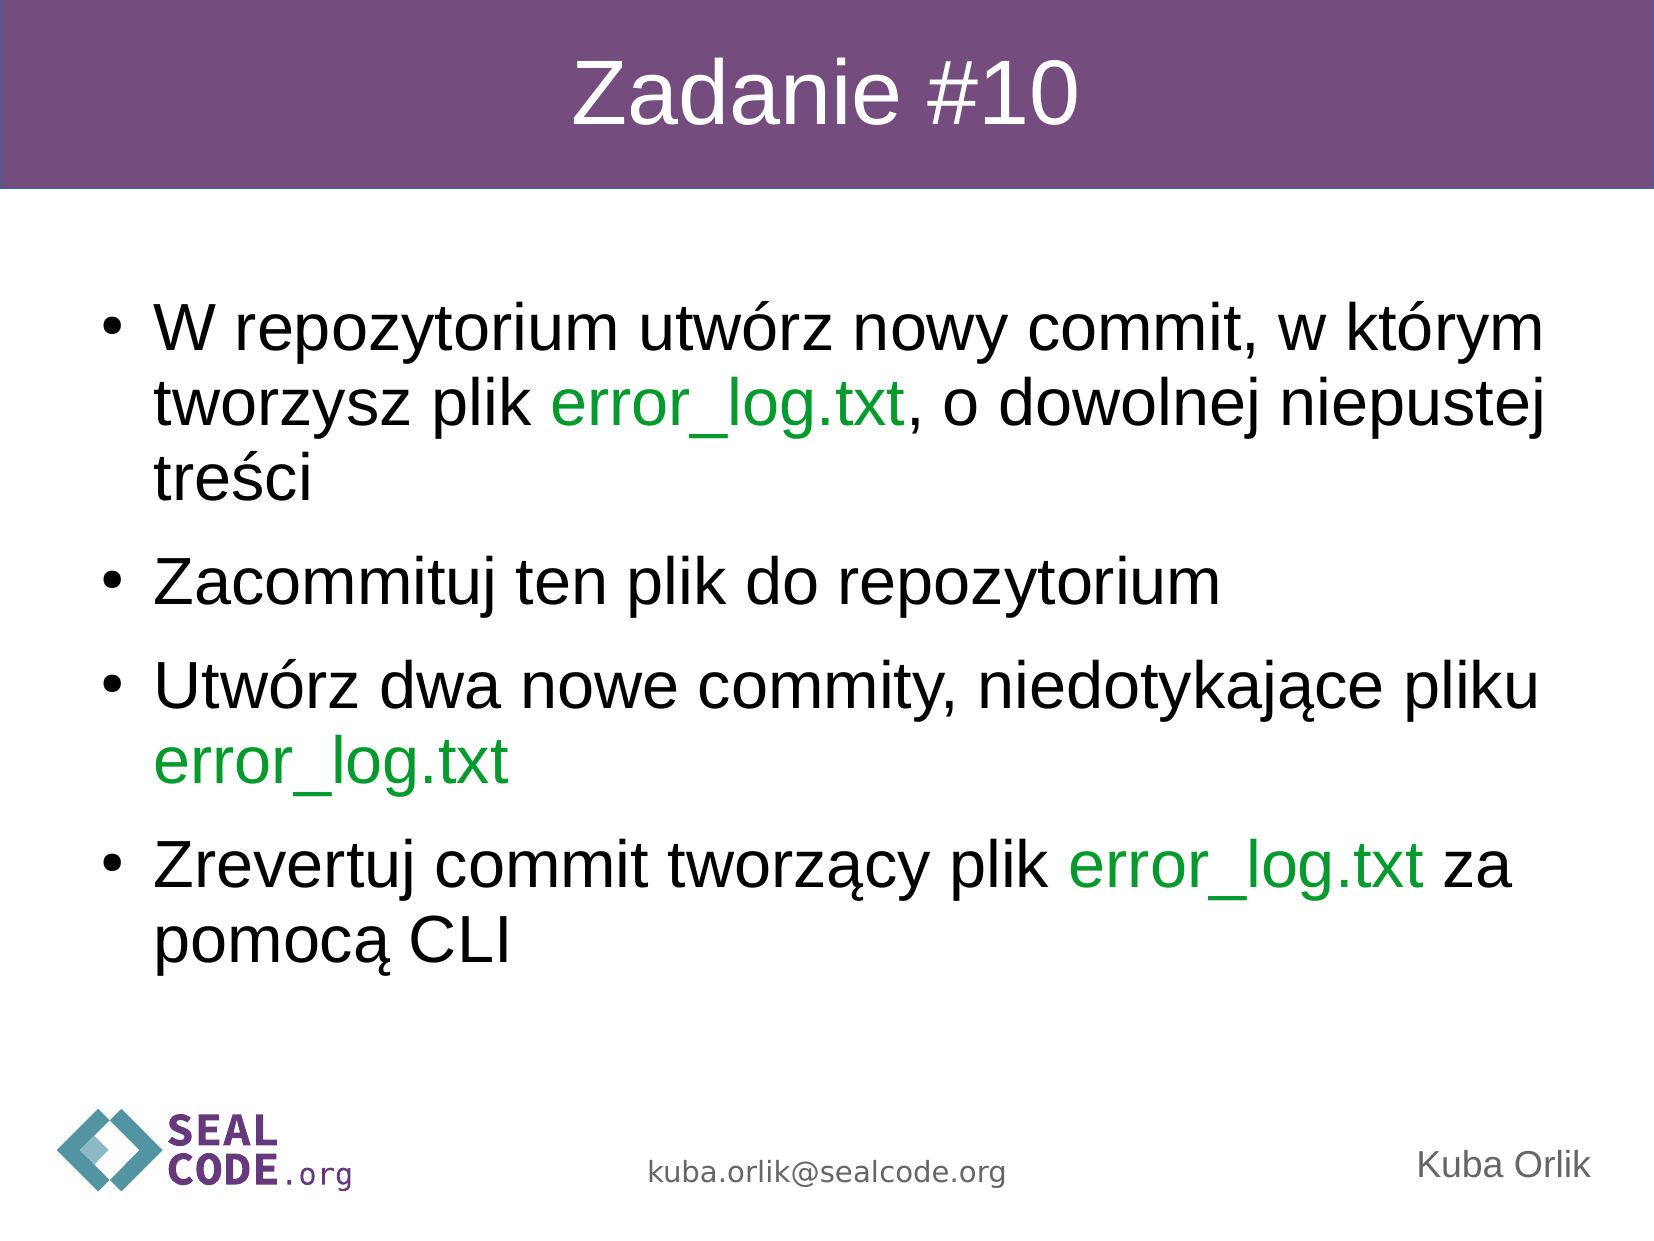

# Zadanie #10
W repozytorium utwórz nowy commit, w którym tworzysz plik error_log.txt, o dowolnej niepustej treści
Zacommituj ten plik do repozytorium
Utwórz dwa nowe commity, niedotykające pliku error_log.txt
Zrevertuj commit tworzący plik error_log.txt za pomocą CLI